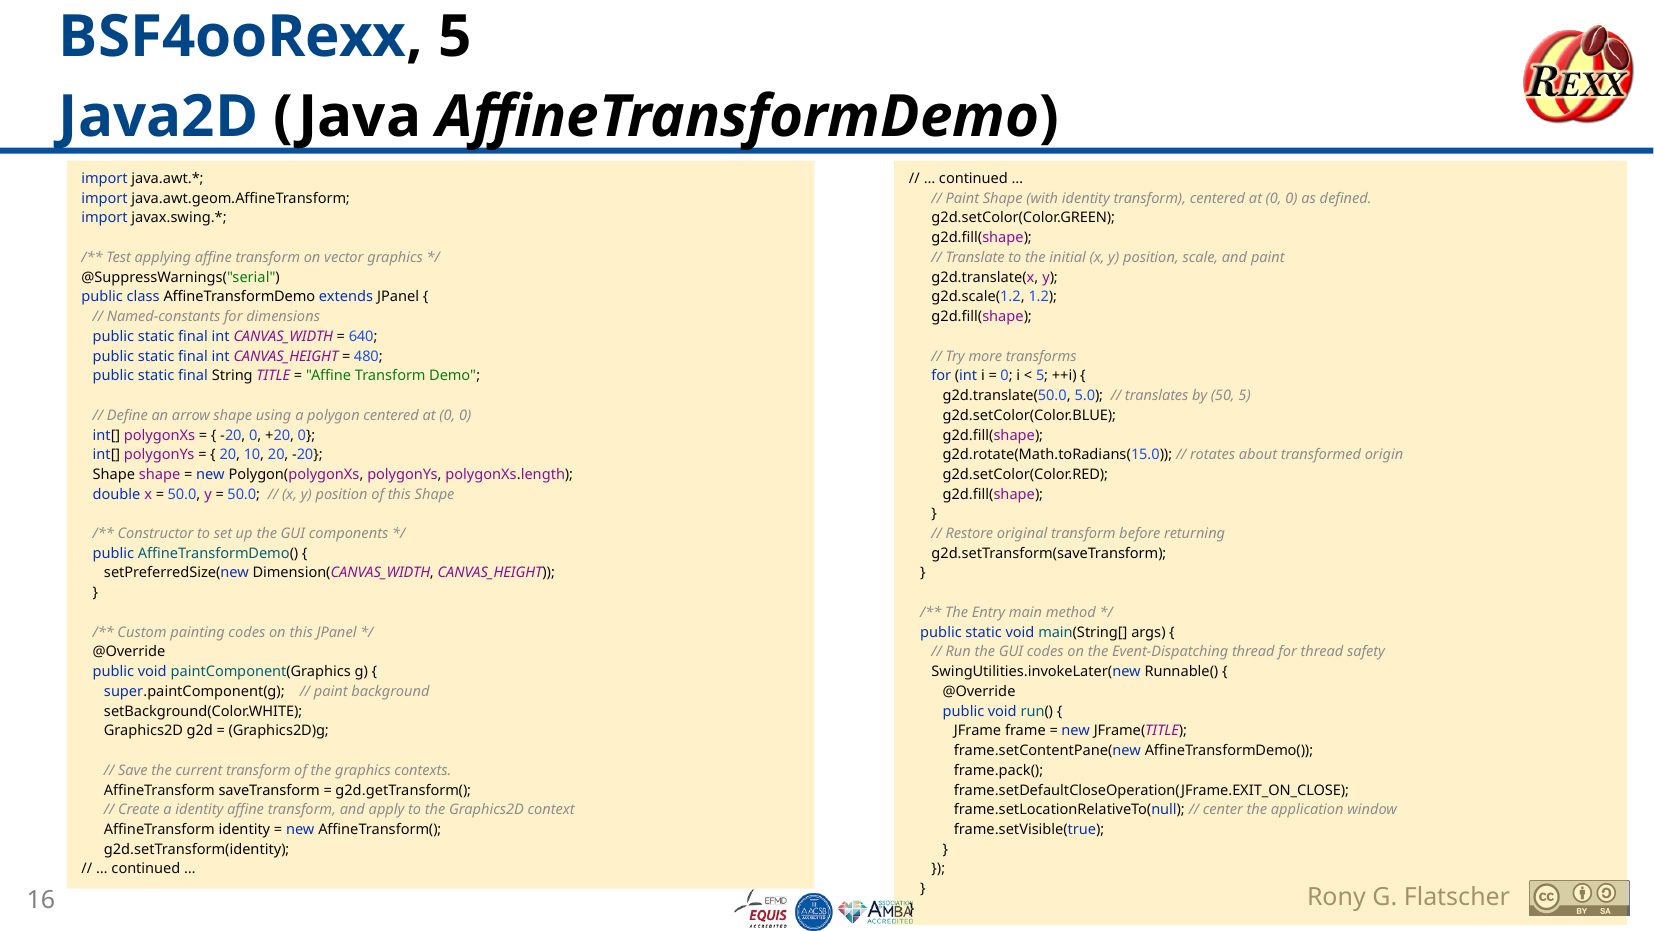

# BSF4ooRexx, 5 Java2D (Java AffineTransformDemo)
import java.awt.*;
import java.awt.geom.AffineTransform;
import javax.swing.*;
/** Test applying affine transform on vector graphics */
@SuppressWarnings("serial")
public class AffineTransformDemo extends JPanel {
 // Named-constants for dimensions
 public static final int CANVAS_WIDTH = 640;
 public static final int CANVAS_HEIGHT = 480;
 public static final String TITLE = "Affine Transform Demo";
 // Define an arrow shape using a polygon centered at (0, 0)
 int[] polygonXs = { -20, 0, +20, 0};
 int[] polygonYs = { 20, 10, 20, -20};
 Shape shape = new Polygon(polygonXs, polygonYs, polygonXs.length);
 double x = 50.0, y = 50.0; // (x, y) position of this Shape
 /** Constructor to set up the GUI components */
 public AffineTransformDemo() {
 setPreferredSize(new Dimension(CANVAS_WIDTH, CANVAS_HEIGHT));
 }
 /** Custom painting codes on this JPanel */
 @Override
 public void paintComponent(Graphics g) {
 super.paintComponent(g); // paint background
 setBackground(Color.WHITE);
 Graphics2D g2d = (Graphics2D)g;
 // Save the current transform of the graphics contexts.
 AffineTransform saveTransform = g2d.getTransform();
 // Create a identity affine transform, and apply to the Graphics2D context
 AffineTransform identity = new AffineTransform();
 g2d.setTransform(identity);
// … continued …
// … continued …
 // Paint Shape (with identity transform), centered at (0, 0) as defined.
 g2d.setColor(Color.GREEN);
 g2d.fill(shape);
 // Translate to the initial (x, y) position, scale, and paint
 g2d.translate(x, y);
 g2d.scale(1.2, 1.2);
 g2d.fill(shape);
 // Try more transforms
 for (int i = 0; i < 5; ++i) {
 g2d.translate(50.0, 5.0); // translates by (50, 5)
 g2d.setColor(Color.BLUE);
 g2d.fill(shape);
 g2d.rotate(Math.toRadians(15.0)); // rotates about transformed origin
 g2d.setColor(Color.RED);
 g2d.fill(shape);
 }
 // Restore original transform before returning
 g2d.setTransform(saveTransform);
 }
 /** The Entry main method */
 public static void main(String[] args) {
 // Run the GUI codes on the Event-Dispatching thread for thread safety
 SwingUtilities.invokeLater(new Runnable() {
 @Override
 public void run() {
 JFrame frame = new JFrame(TITLE);
 frame.setContentPane(new AffineTransformDemo());
 frame.pack();
 frame.setDefaultCloseOperation(JFrame.EXIT_ON_CLOSE);
 frame.setLocationRelativeTo(null); // center the application window
 frame.setVisible(true);
 }
 });
 }
}